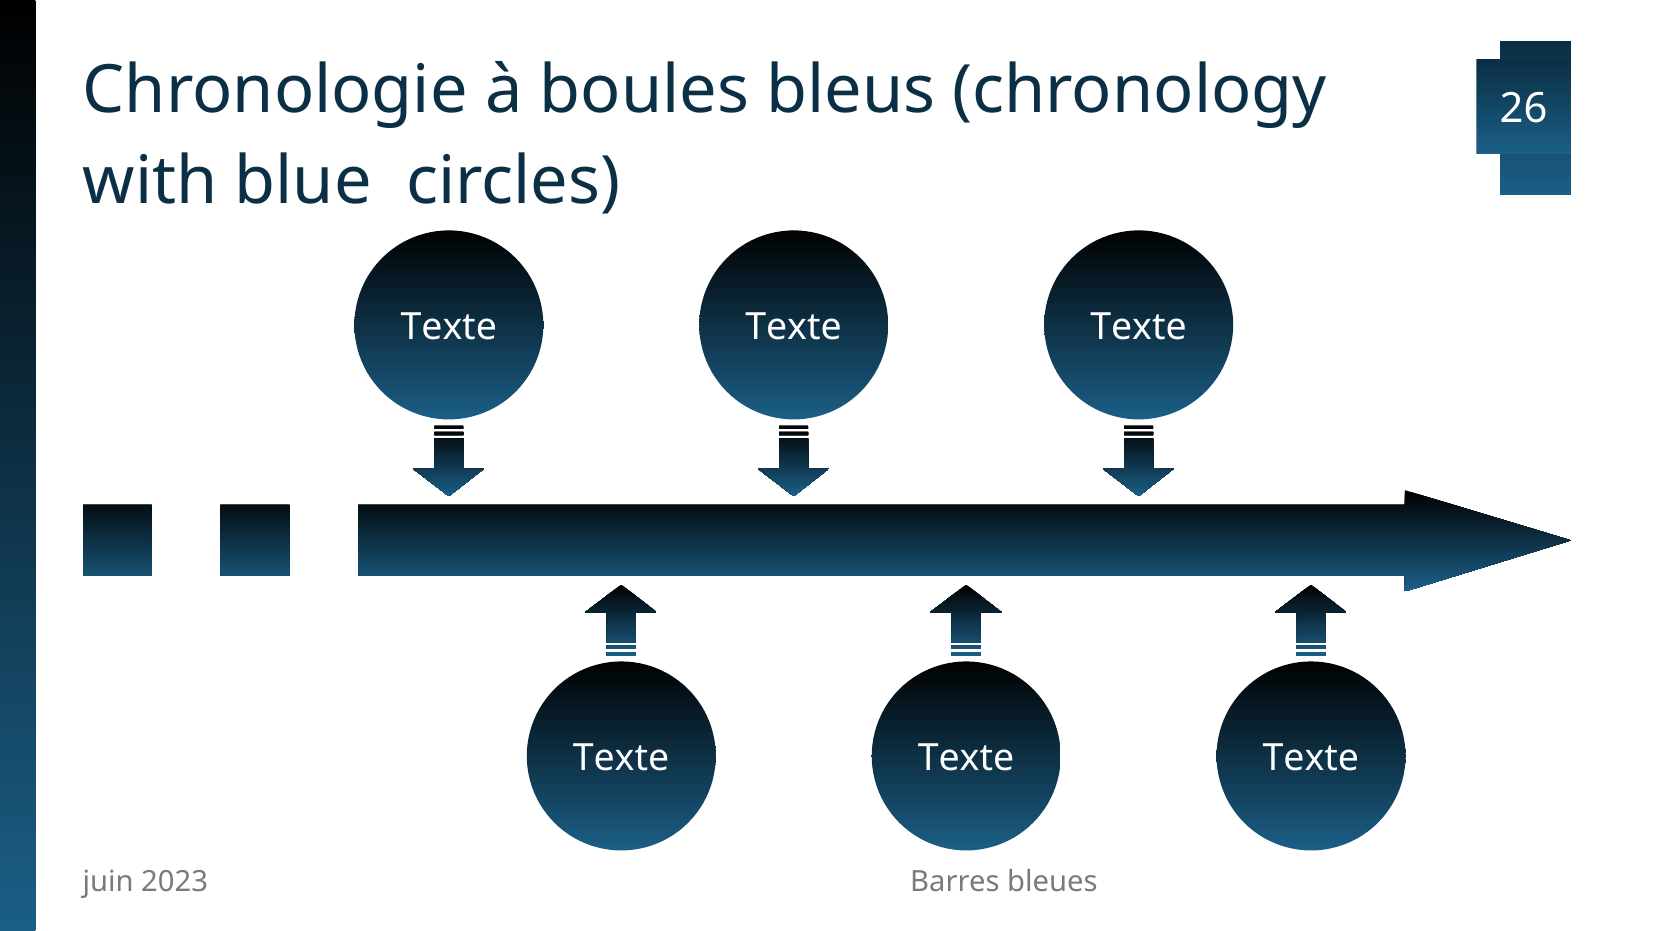

# Chronologie à boules bleus (chronology with blue circles)
Texte
Texte
Texte
Texte
Texte
Texte
juin 2023
Barres bleues